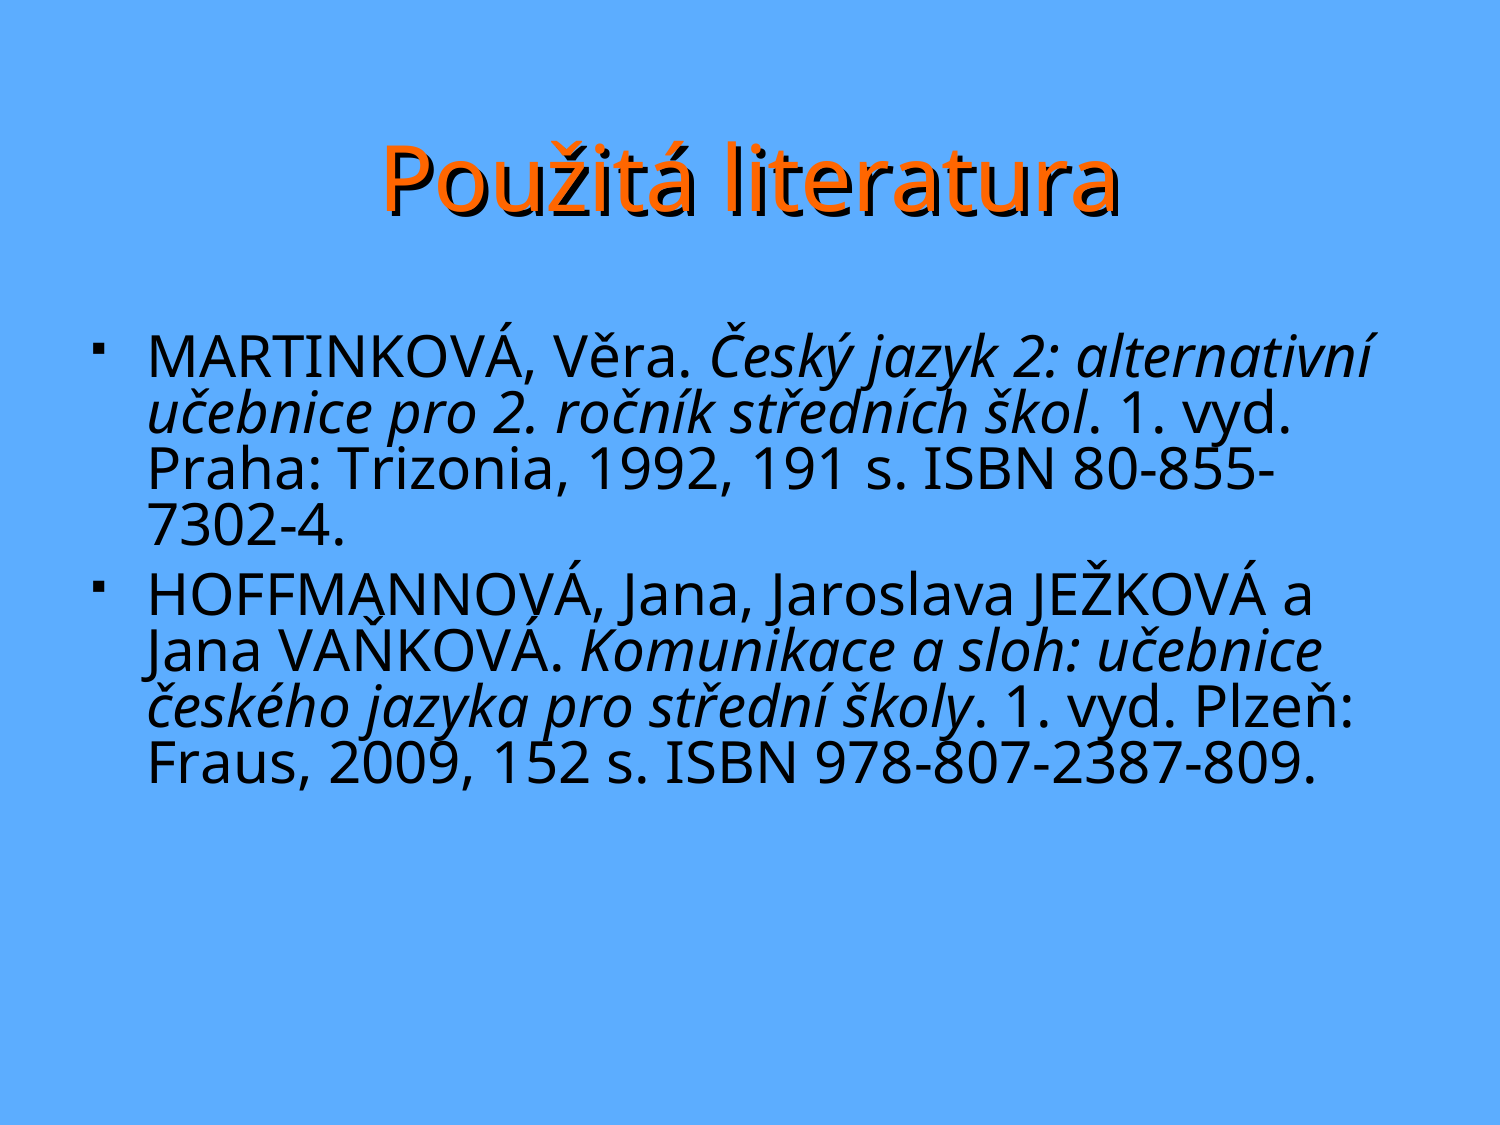

# Použitá literatura
MARTINKOVÁ, Věra. Český jazyk 2: alternativní učebnice pro 2. ročník středních škol. 1. vyd. Praha: Trizonia, 1992, 191 s. ISBN 80-855-7302-4.
HOFFMANNOVÁ, Jana, Jaroslava JEŽKOVÁ a Jana VAŇKOVÁ. Komunikace a sloh: učebnice českého jazyka pro střední školy. 1. vyd. Plzeň: Fraus, 2009, 152 s. ISBN 978-807-2387-809.